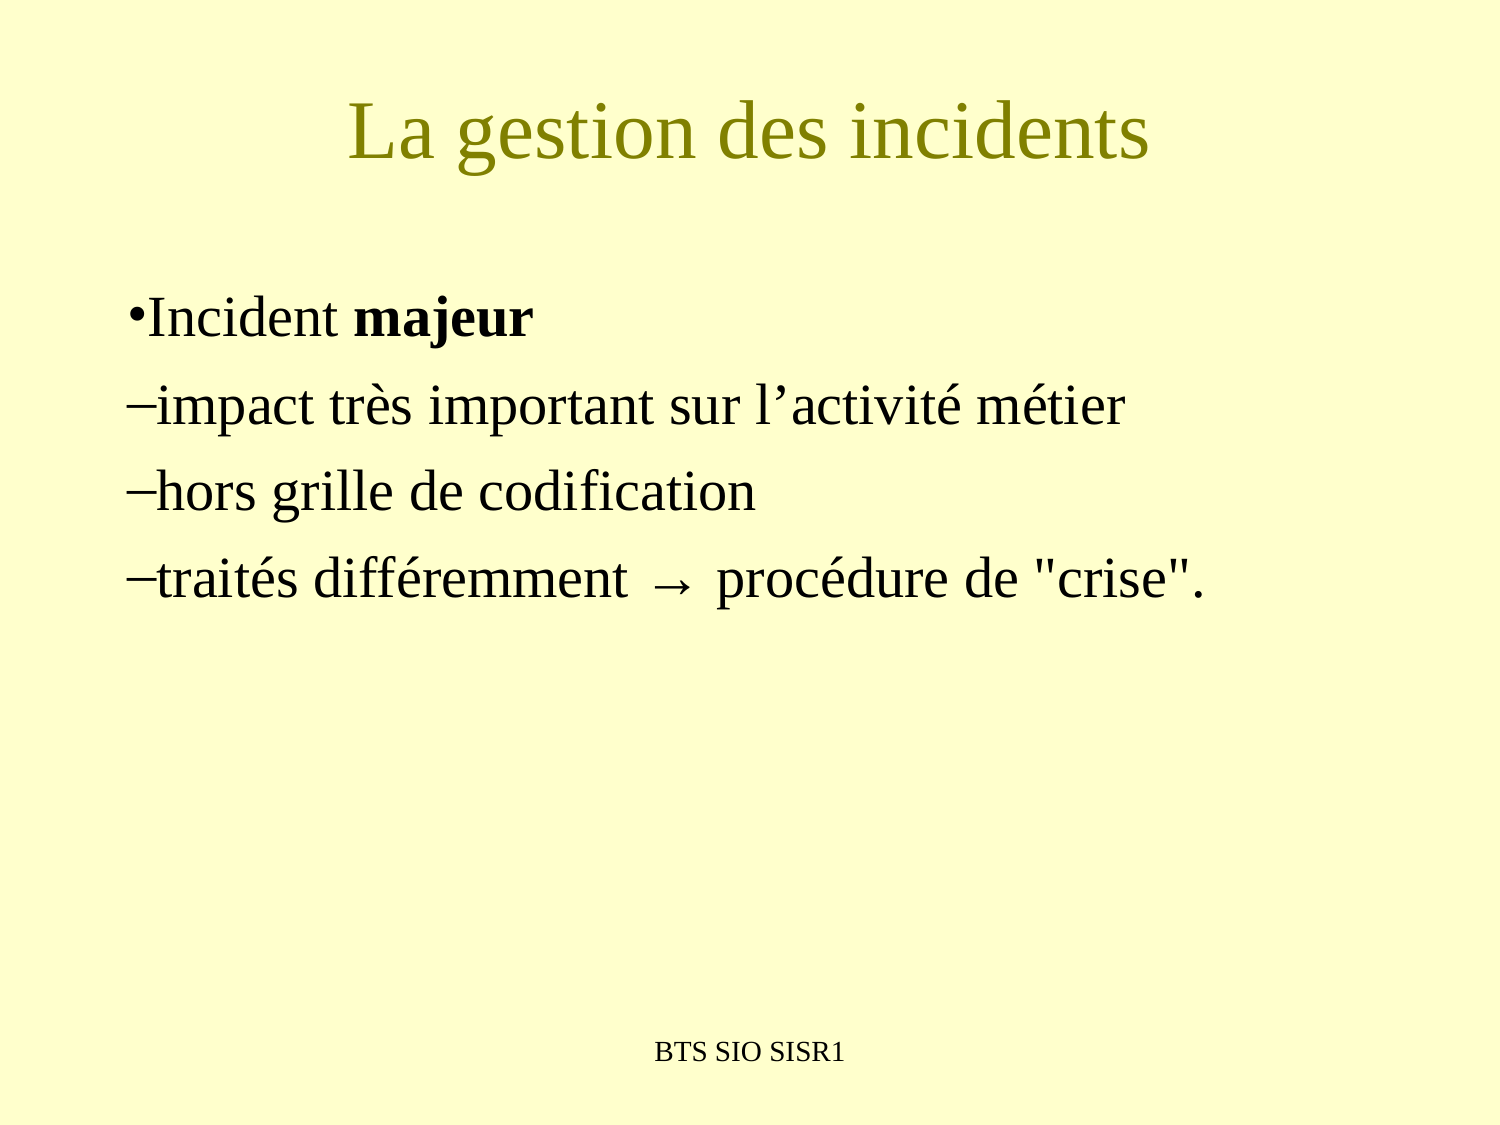

# Incident majeur
impact très important sur l’activité métier
hors grille de codification
traités différemment → procédure de "crise".
BTS SIO SISR1